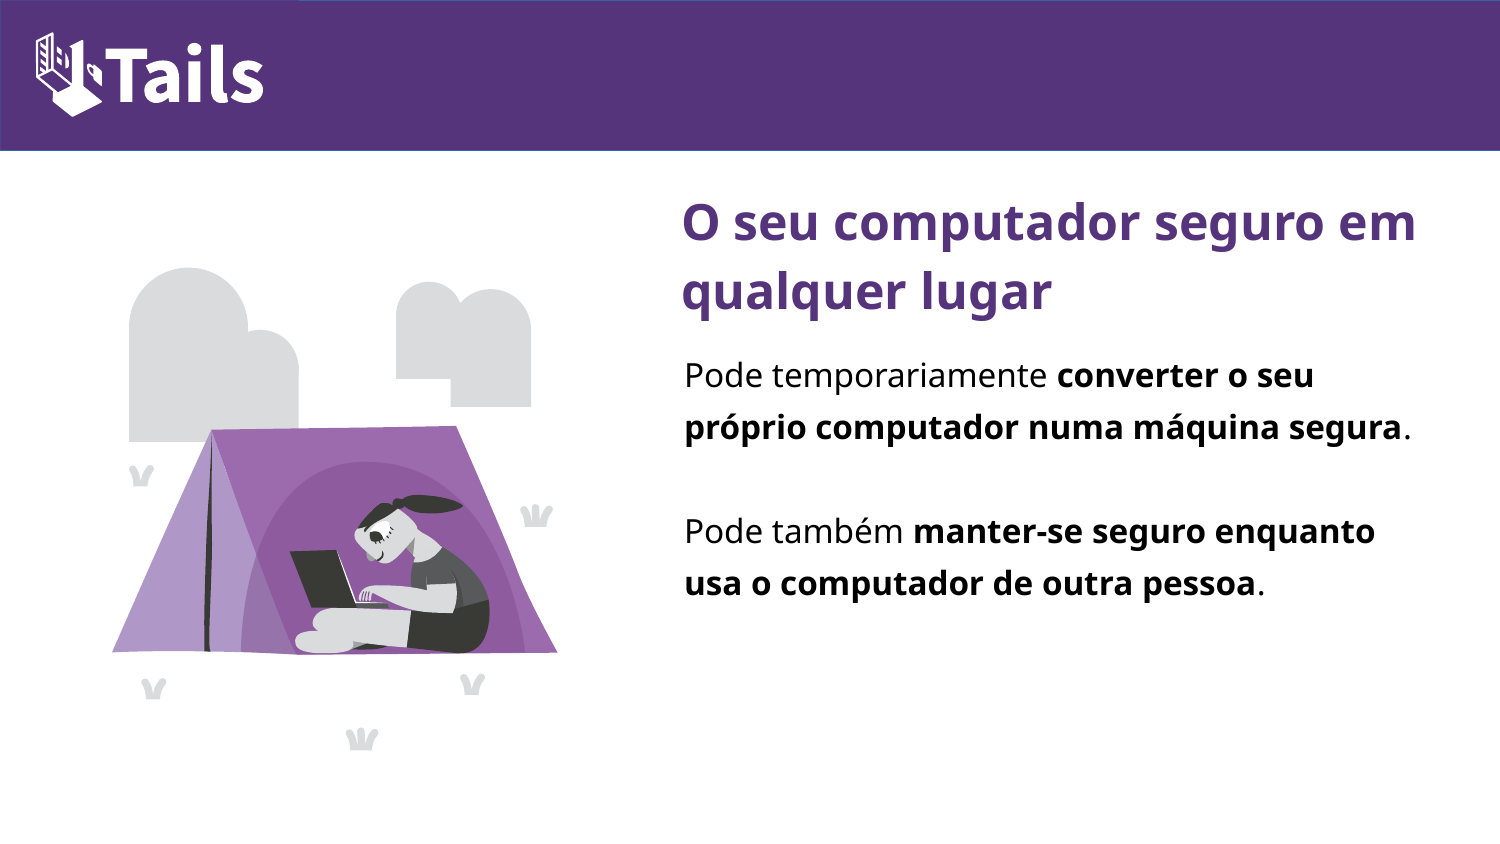

# O seu computador seguro em qualquer lugar
Pode temporariamente converter o seu próprio computador numa máquina segura.
Pode também manter-se seguro enquanto usa o computador de outra pessoa.